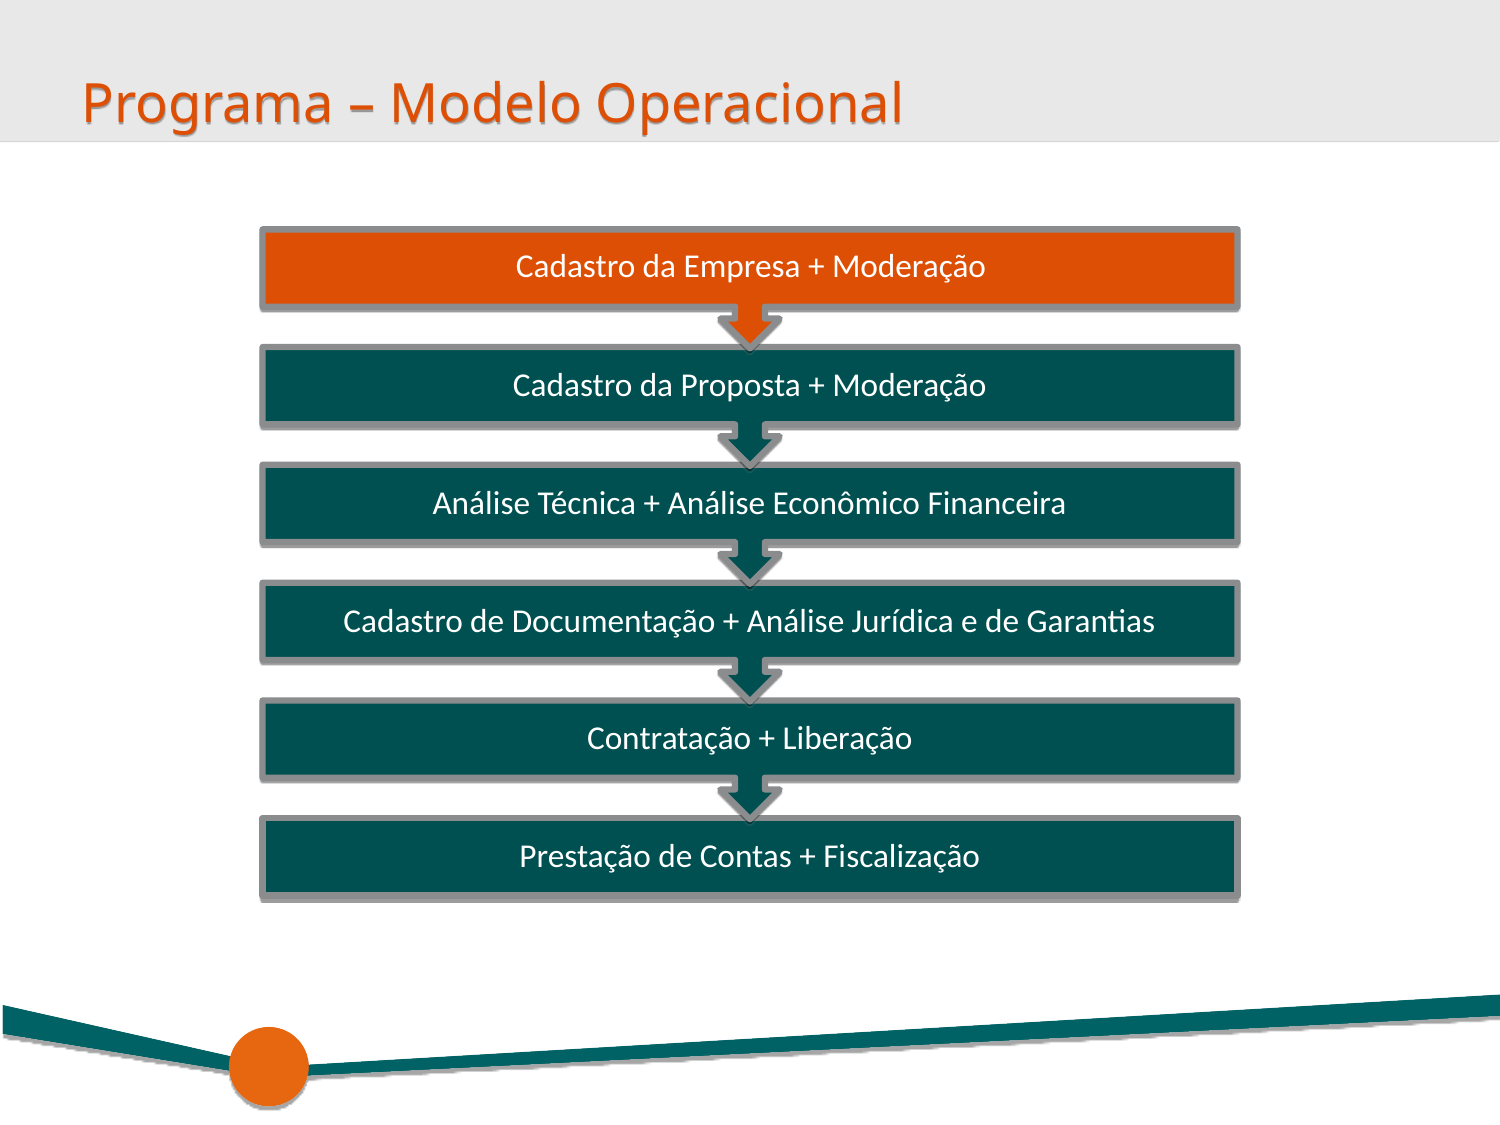

# Programa – Modelo Operacional
Cadastro da Empresa + Moderação
Cadastro da Proposta + Moderação
Análise Técnica + Análise Econômico Financeira
Cadastro de Documentação + Análise Jurídica e de Garantias
Contratação + Liberação
Prestação de Contas + Fiscalização